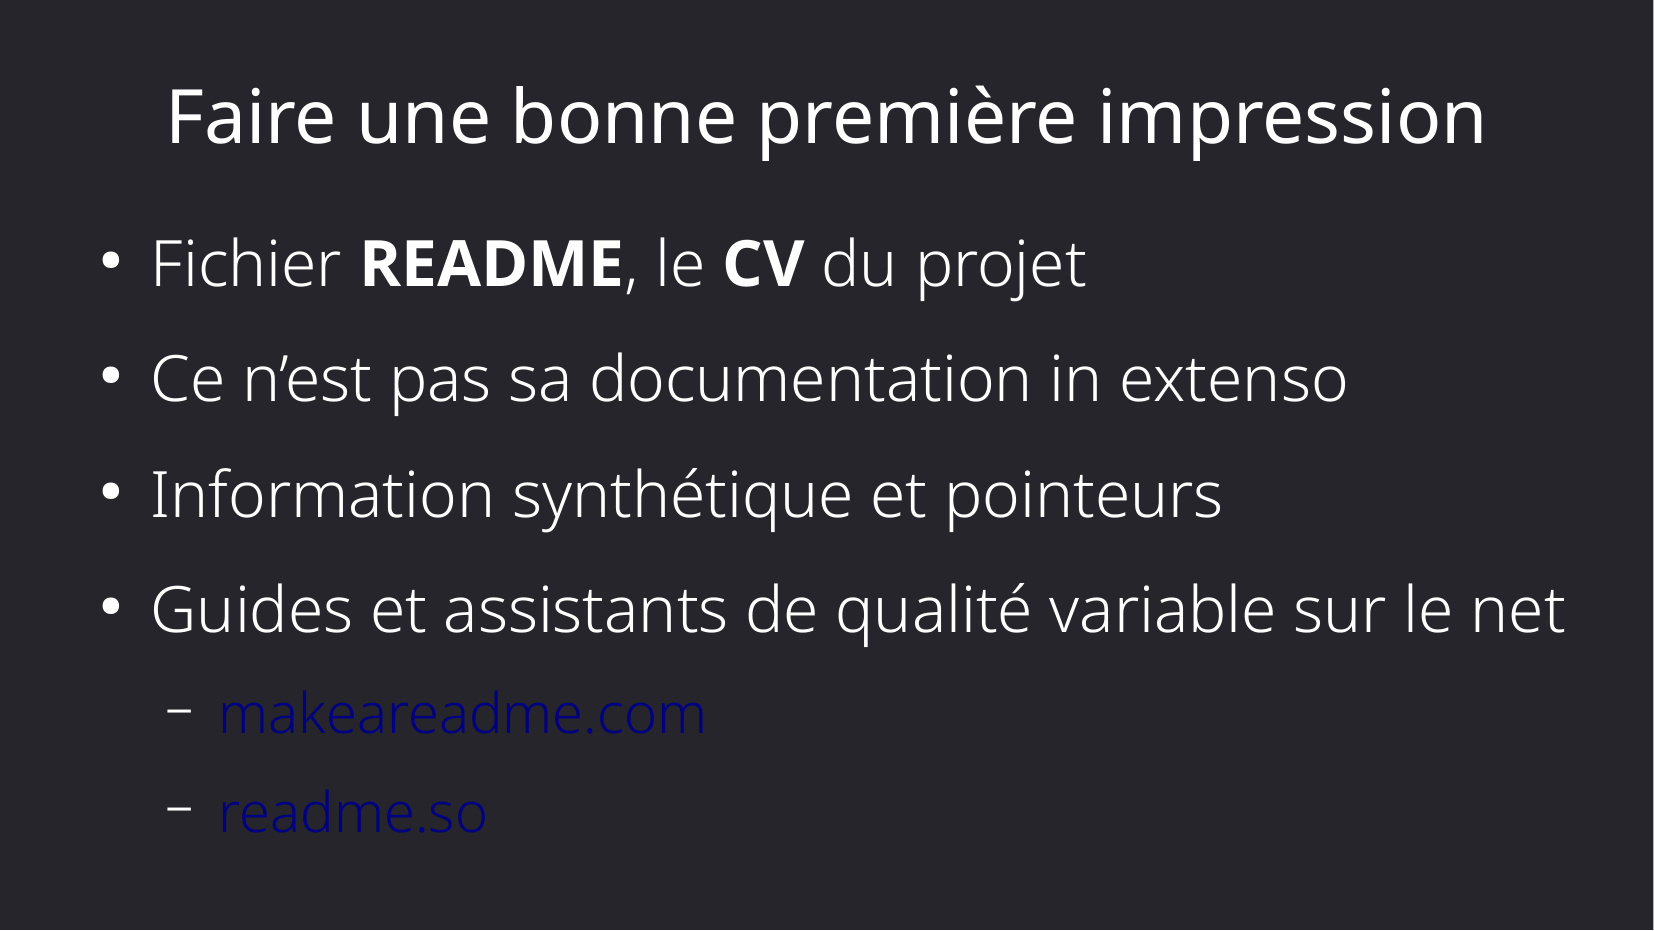

# Faire une bonne première impression
Fichier README, le CV du projet
Ce n’est pas sa documentation in extenso
Information synthétique et pointeurs
Guides et assistants de qualité variable sur le net
makeareadme.com
readme.so